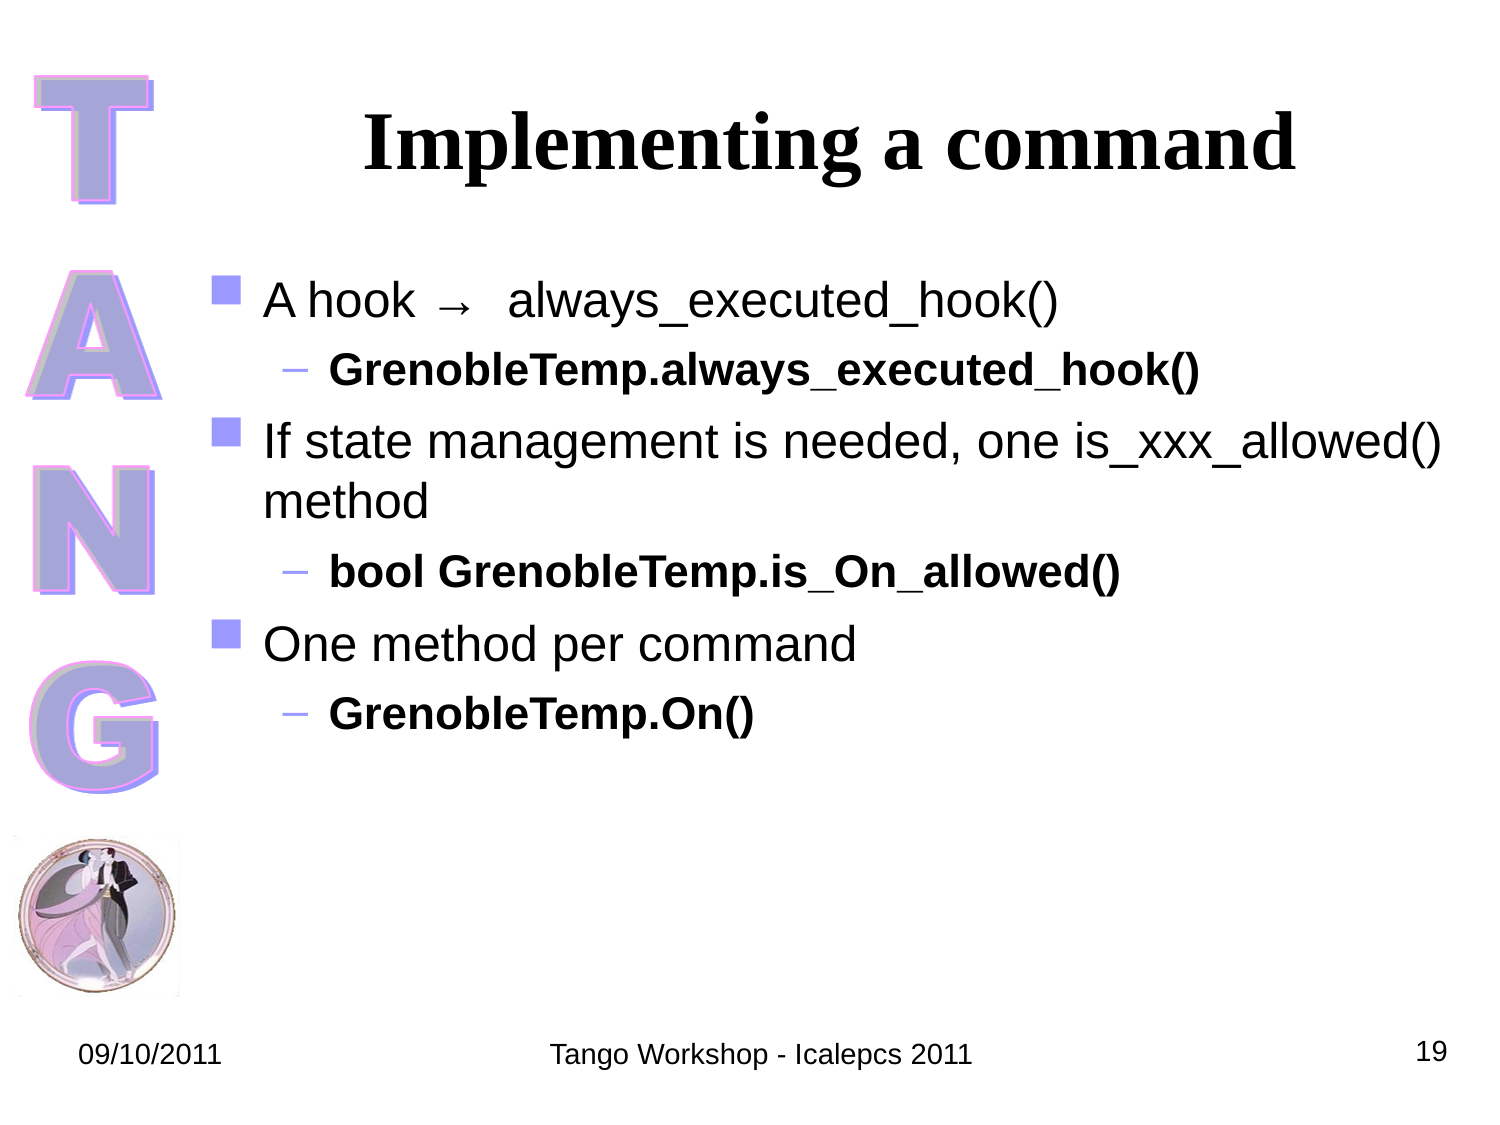

# Implementing a command
A hook → always_executed_hook()
GrenobleTemp.always_executed_hook()
If state management is needed, one is_xxx_allowed() method
bool GrenobleTemp.is_On_allowed()
One method per command
GrenobleTemp.On()
19
09/10/2011
Tango workshop - Icalepcs 2011